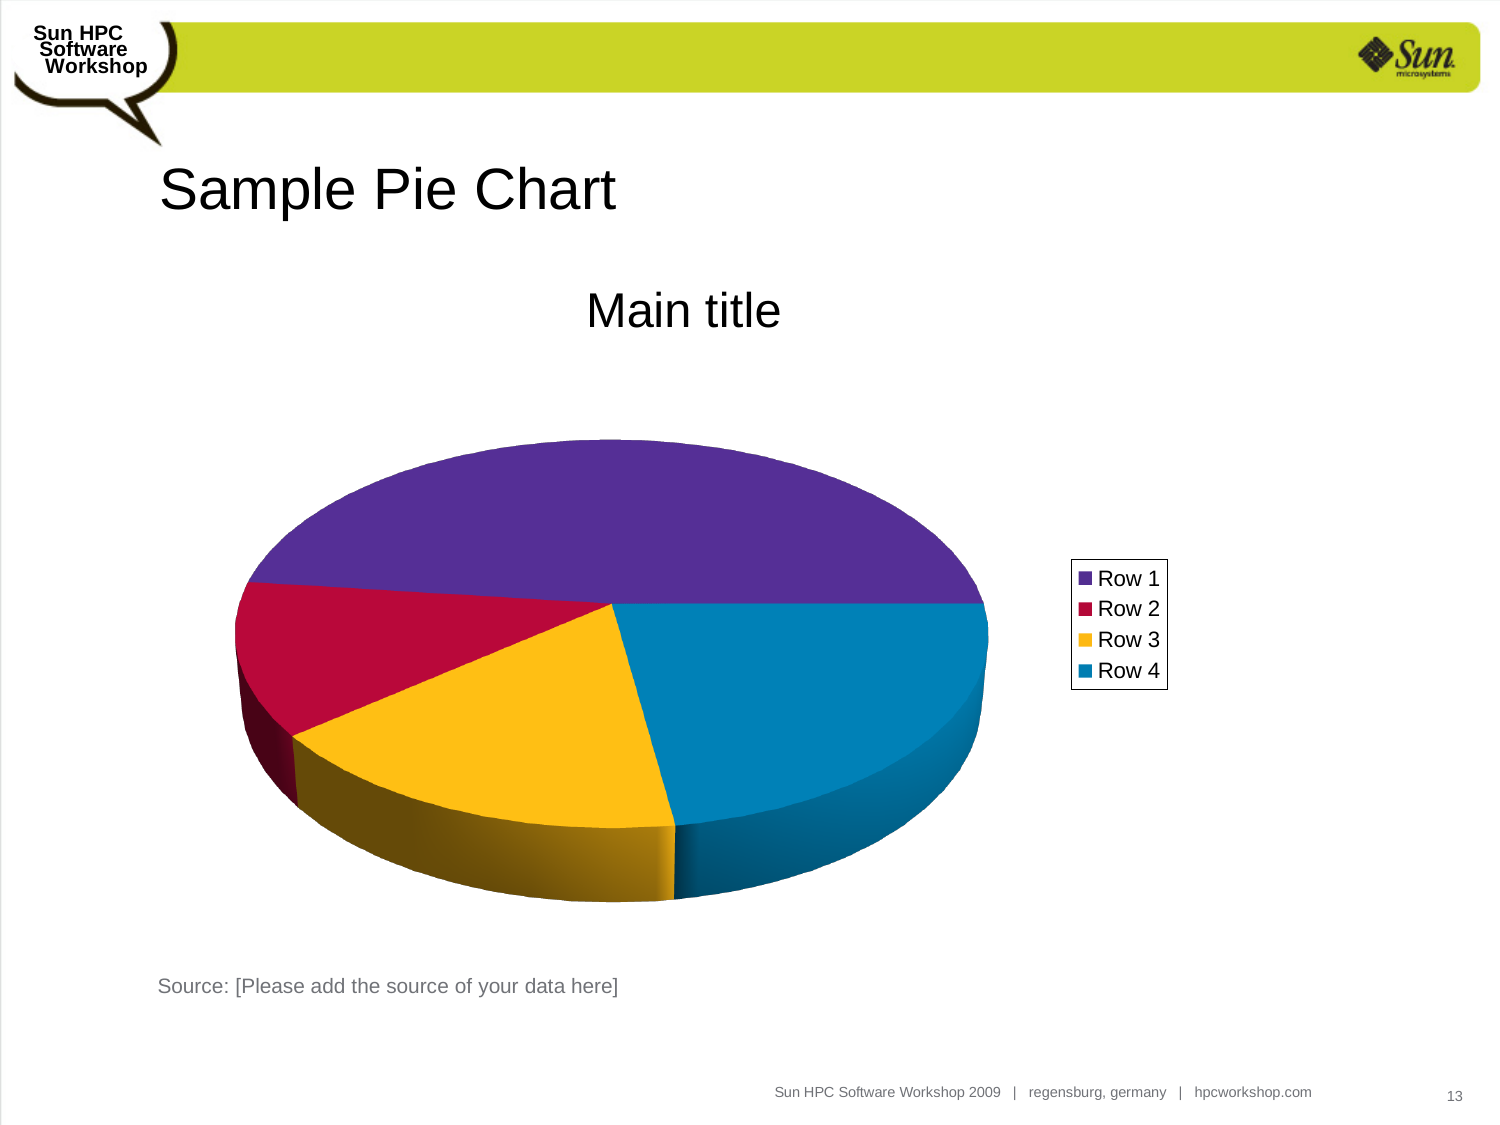

# Sample Pie Chart
[unsupported chart]
Source: [Please add the source of your data here]